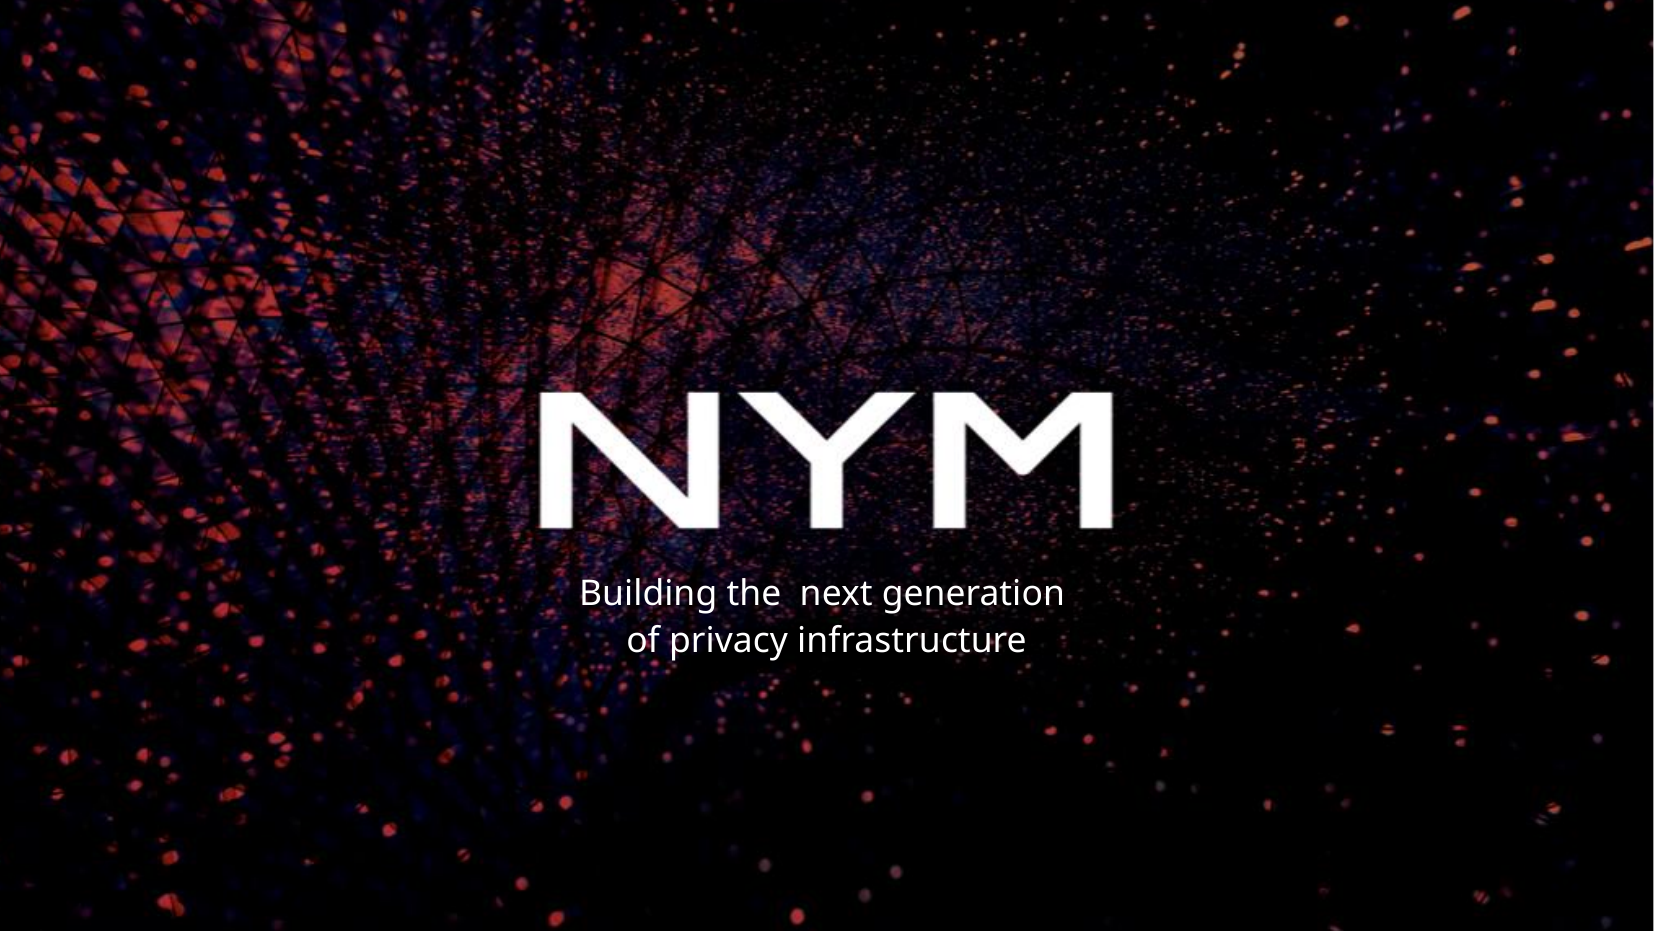

Building the next generation
of privacy infrastructure